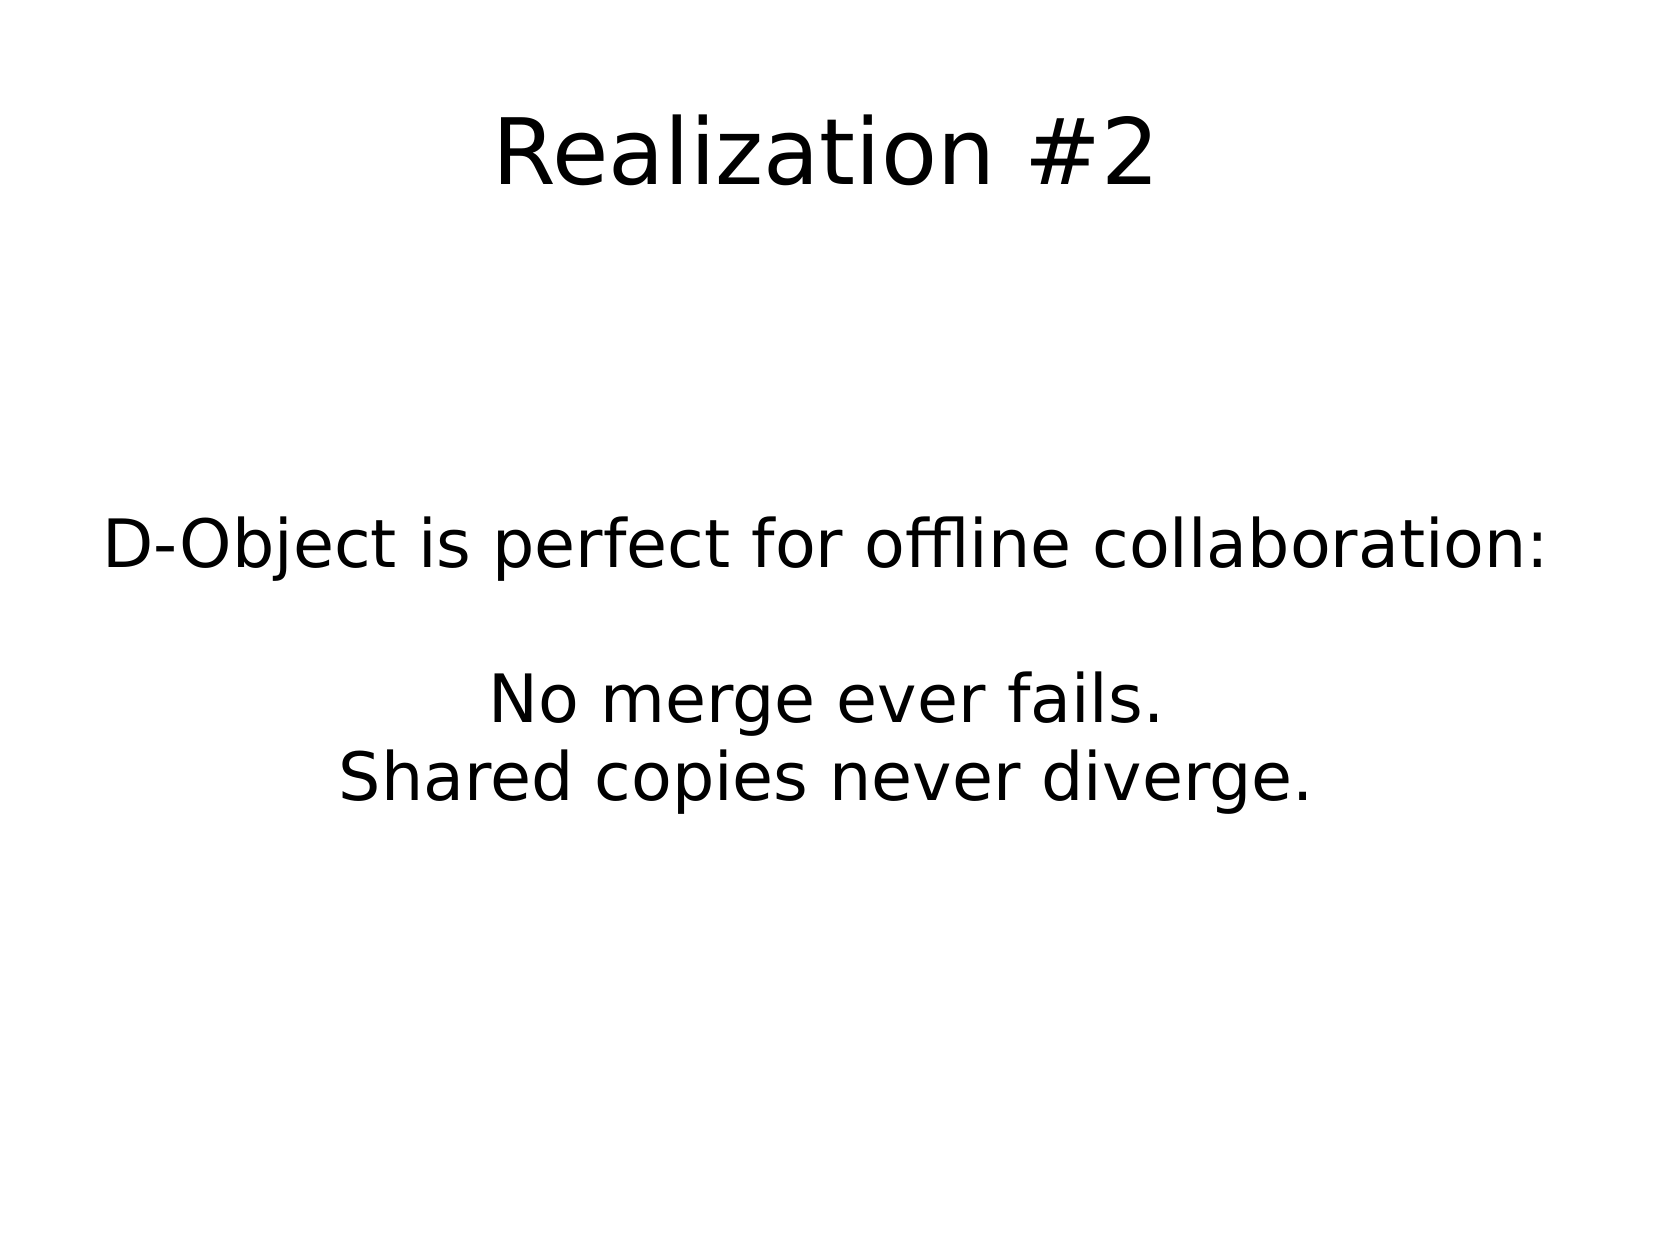

# Realization #2
D-Object is perfect for offline collaboration:
No merge ever fails.
Shared copies never diverge.